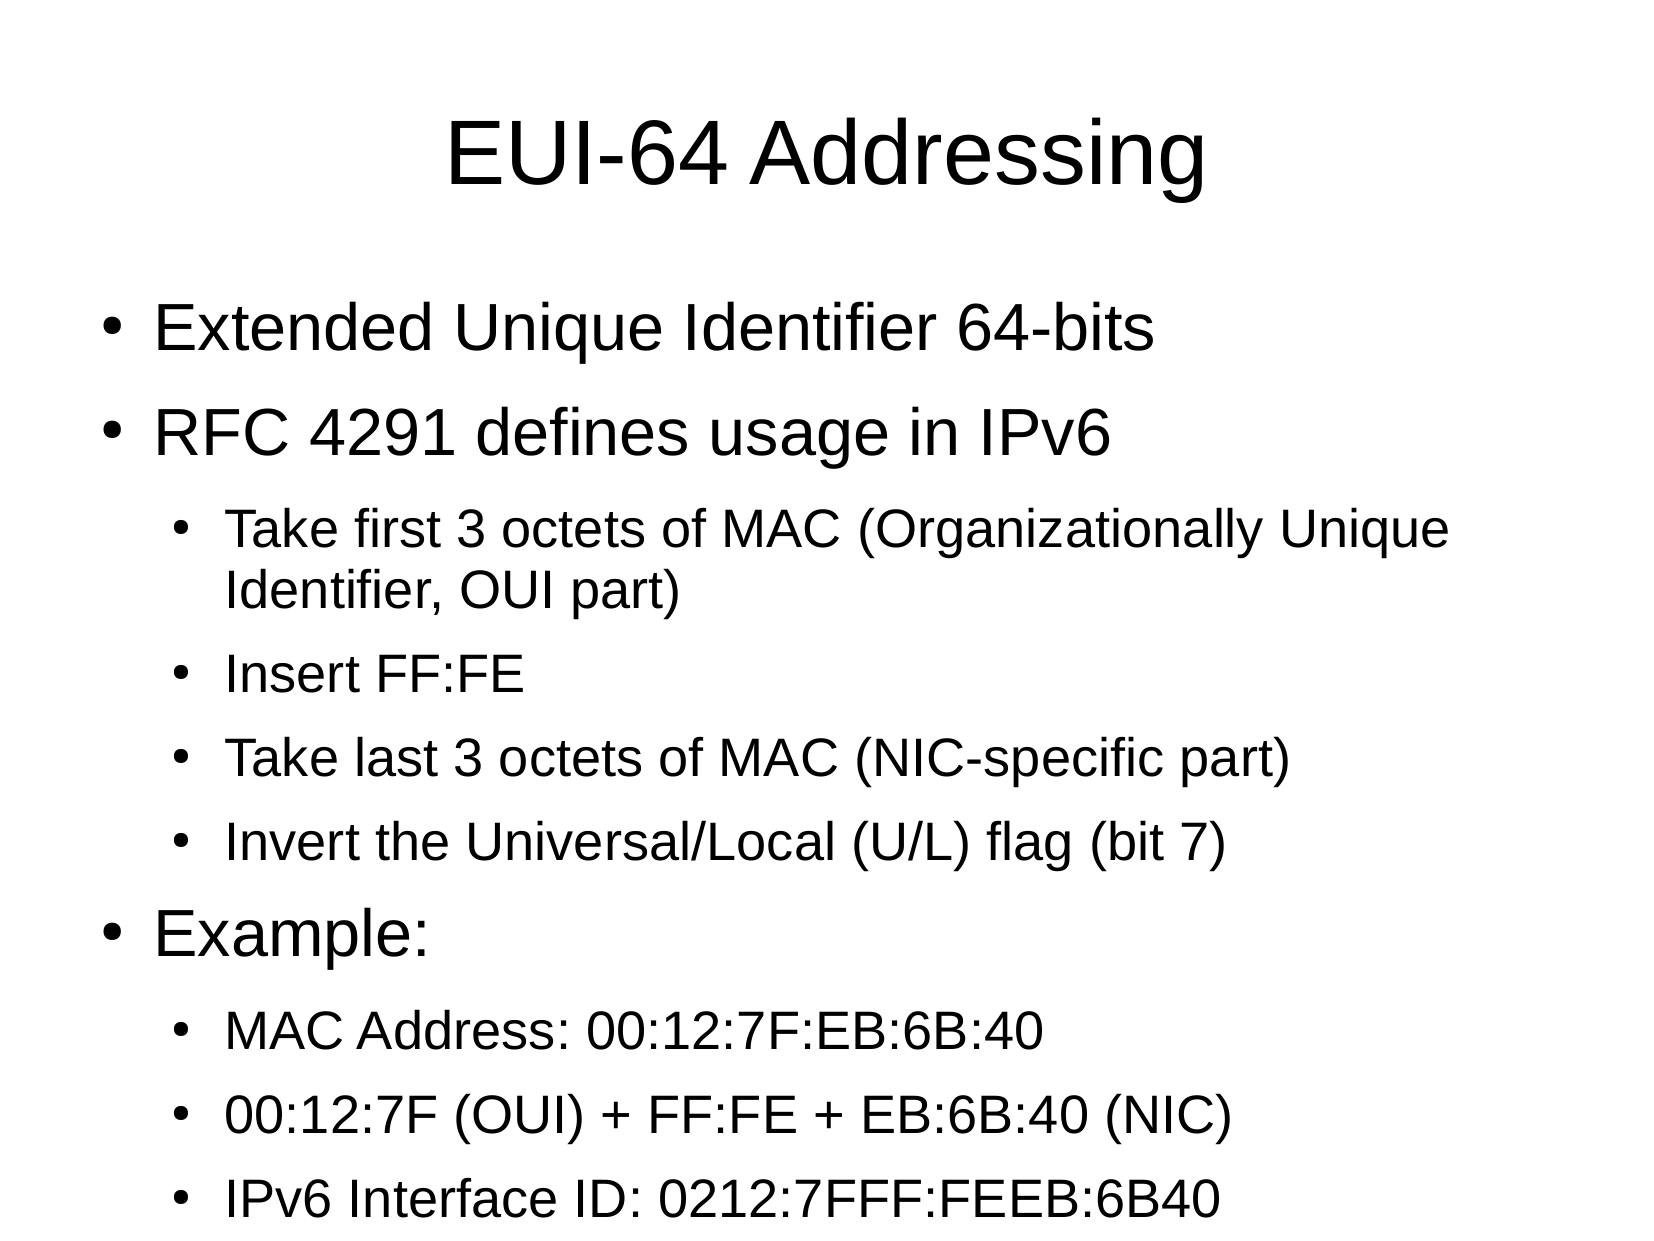

# EUI-64 Addressing
Extended Unique Identifier 64-bits
RFC 4291 defines usage in IPv6
Take first 3 octets of MAC (Organizationally Unique Identifier, OUI part)
Insert FF:FE
Take last 3 octets of MAC (NIC-specific part)
Invert the Universal/Local (U/L) flag (bit 7)
Example:
MAC Address: 00:12:7F:EB:6B:40
00:12:7F (OUI) + FF:FE + EB:6B:40 (NIC)
IPv6 Interface ID: 0212:7FFF:FEEB:6B40